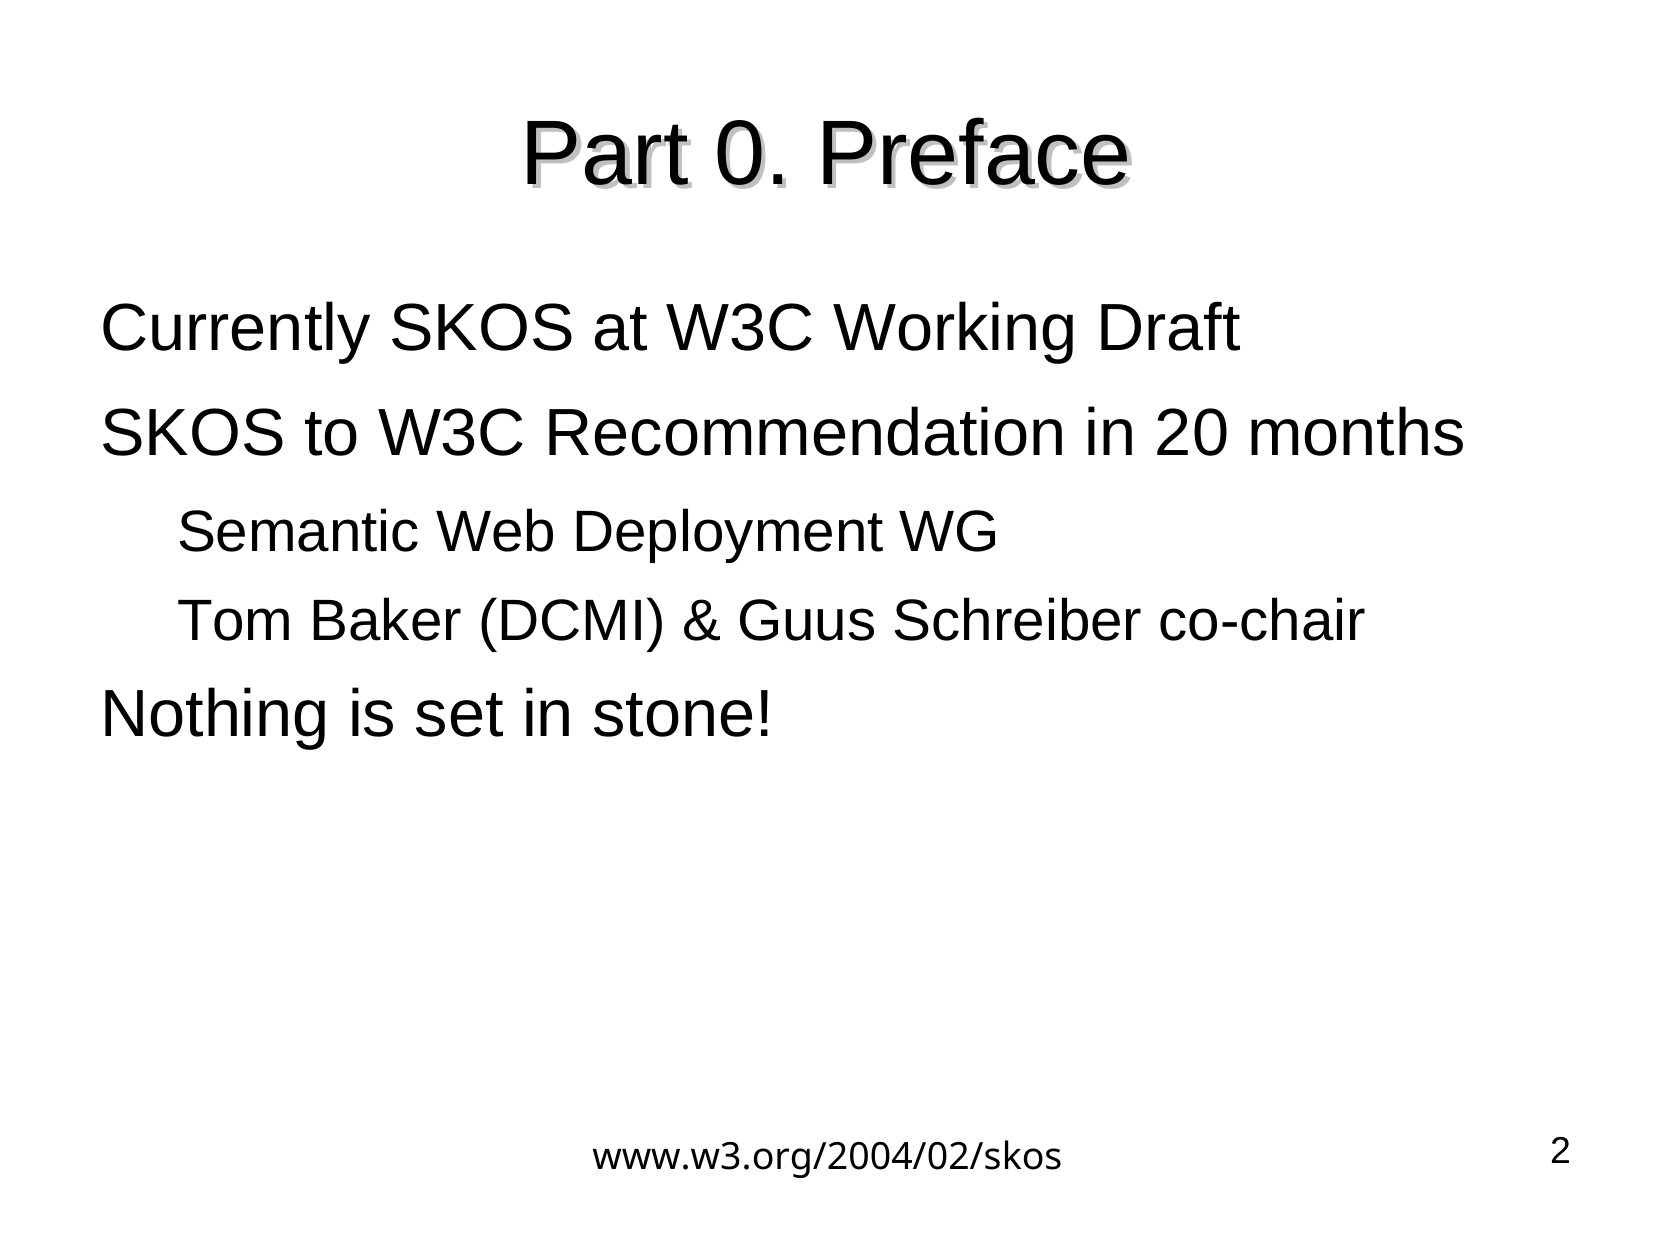

# Part 0. Preface
Currently SKOS at W3C Working Draft
SKOS to W3C Recommendation in 20 months
Semantic Web Deployment WG
Tom Baker (DCMI) & Guus Schreiber co-chair
Nothing is set in stone!
www.w3.org/2004/02/skos
2